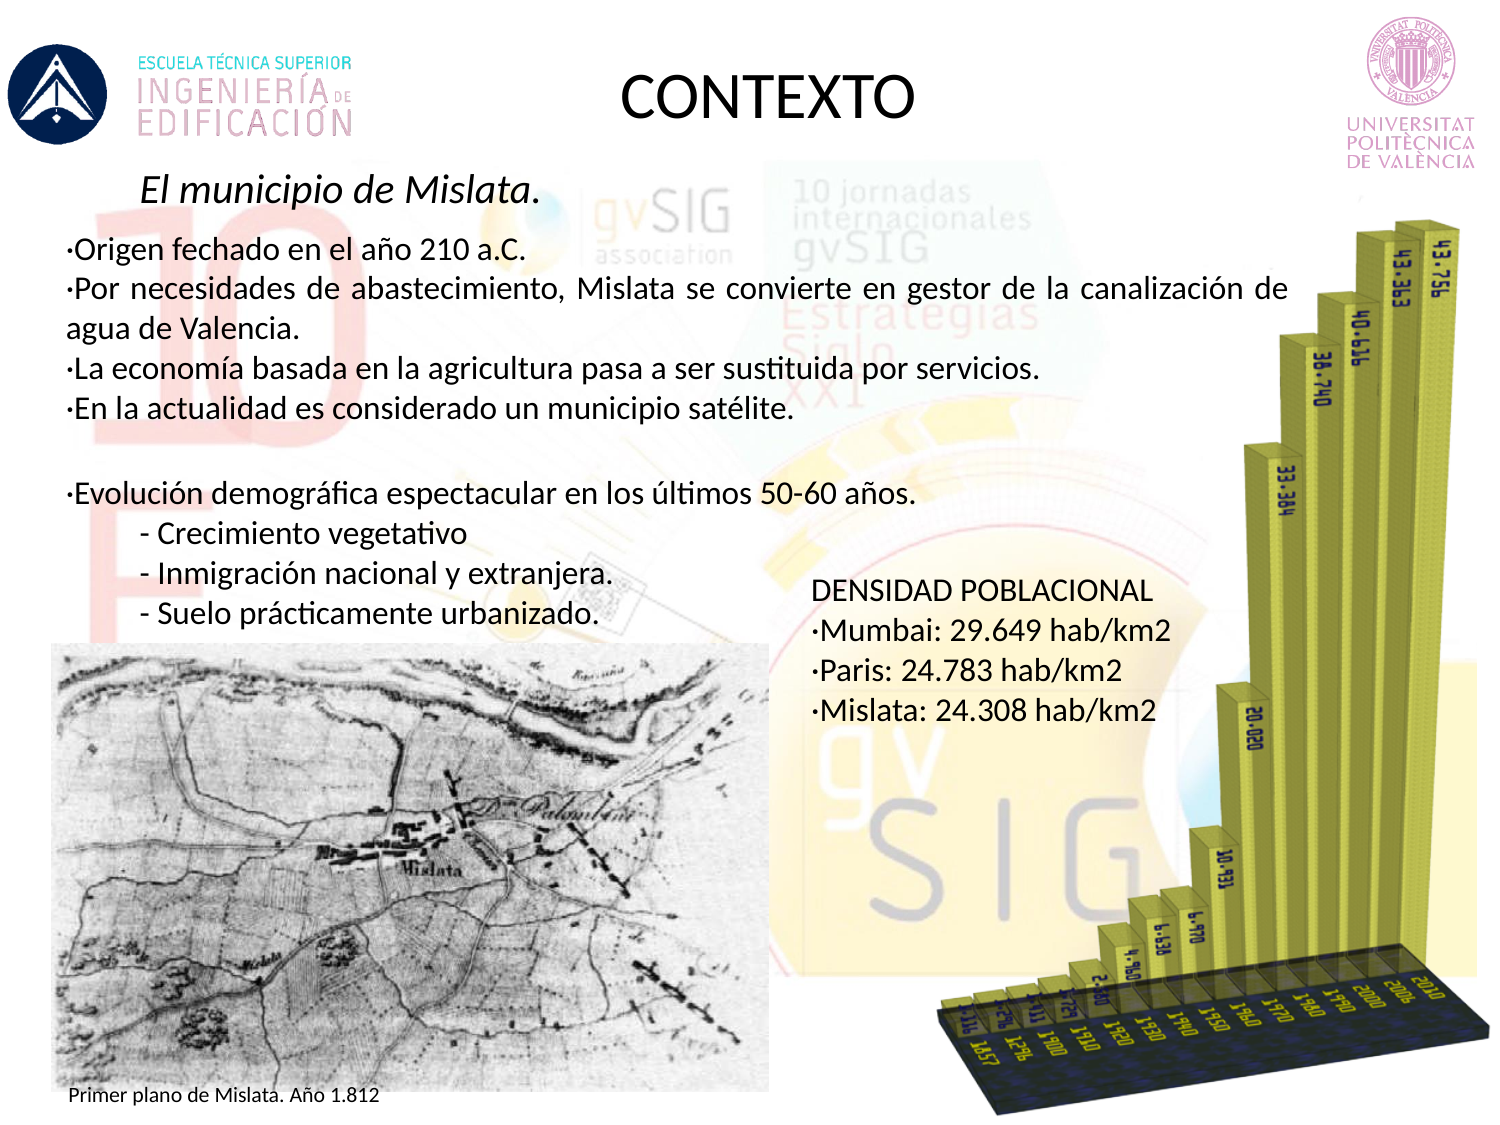

CONTEXTO
#
	El municipio de Mislata.
·Origen fechado en el año 210 a.C.
·Por necesidades de abastecimiento, Mislata se convierte en gestor de la canalización de agua de Valencia.
·La economía basada en la agricultura pasa a ser sustituida por servicios.
·En la actualidad es considerado un municipio satélite.
·Evolución demográfica espectacular en los últimos 50-60 años.
	- Crecimiento vegetativo
	- Inmigración nacional y extranjera.
	- Suelo prácticamente urbanizado.
DENSIDAD POBLACIONAL
·Mumbai: 29.649 hab/km2
·Paris: 24.783 hab/km2
·Mislata: 24.308 hab/km2
Primer plano de Mislata. Año 1.812